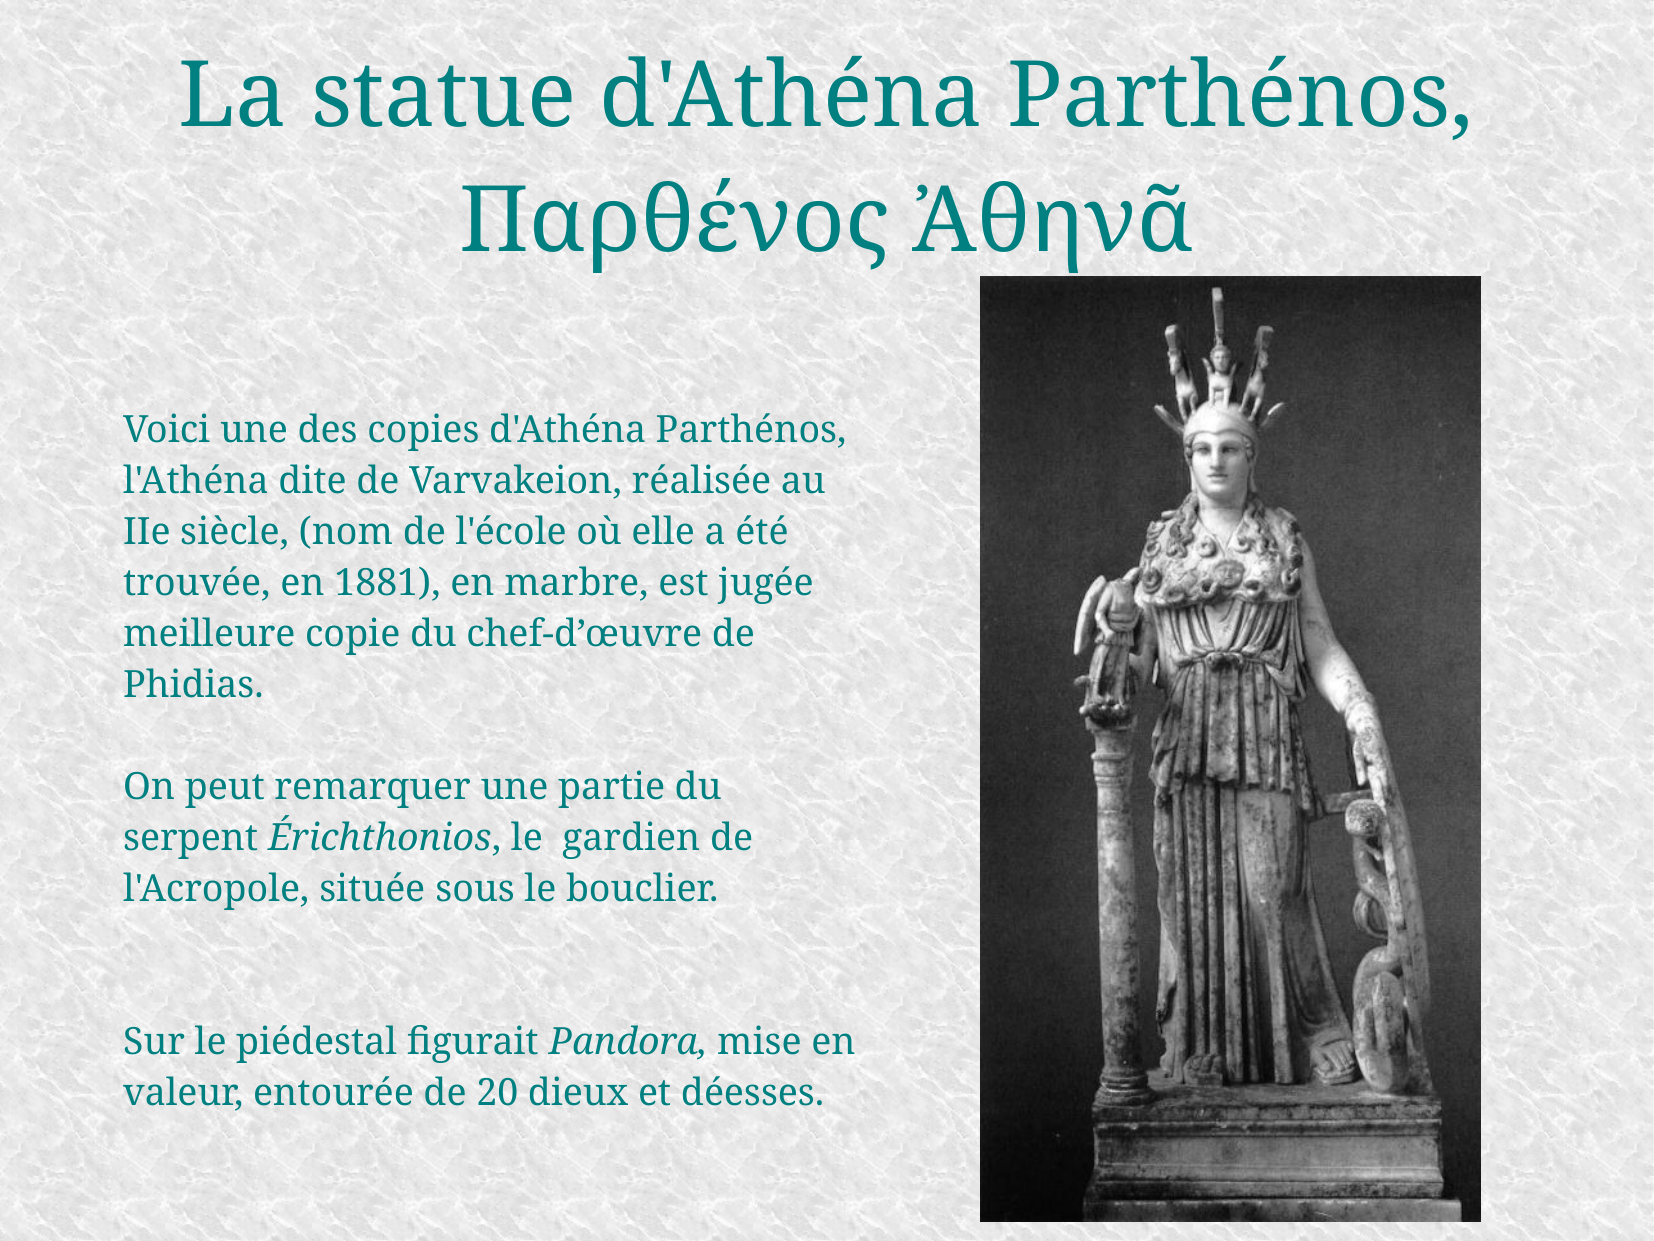

# La statue d'Athéna Parthénos, Παρθένος Ἀθηνᾶ
Voici une des copies d'Athéna Parthénos, l'Athéna dite de Varvakeion, réalisée au IIe siècle, (nom de l'école où elle a été trouvée, en 1881), en marbre, est jugée meilleure copie du chef-d’œuvre de Phidias.
On peut remarquer une partie du serpent Érichthonios, le gardien de l'Acropole, située sous le bouclier.
Sur le piédestal figurait Pandora, mise en valeur, entourée de 20 dieux et déesses.